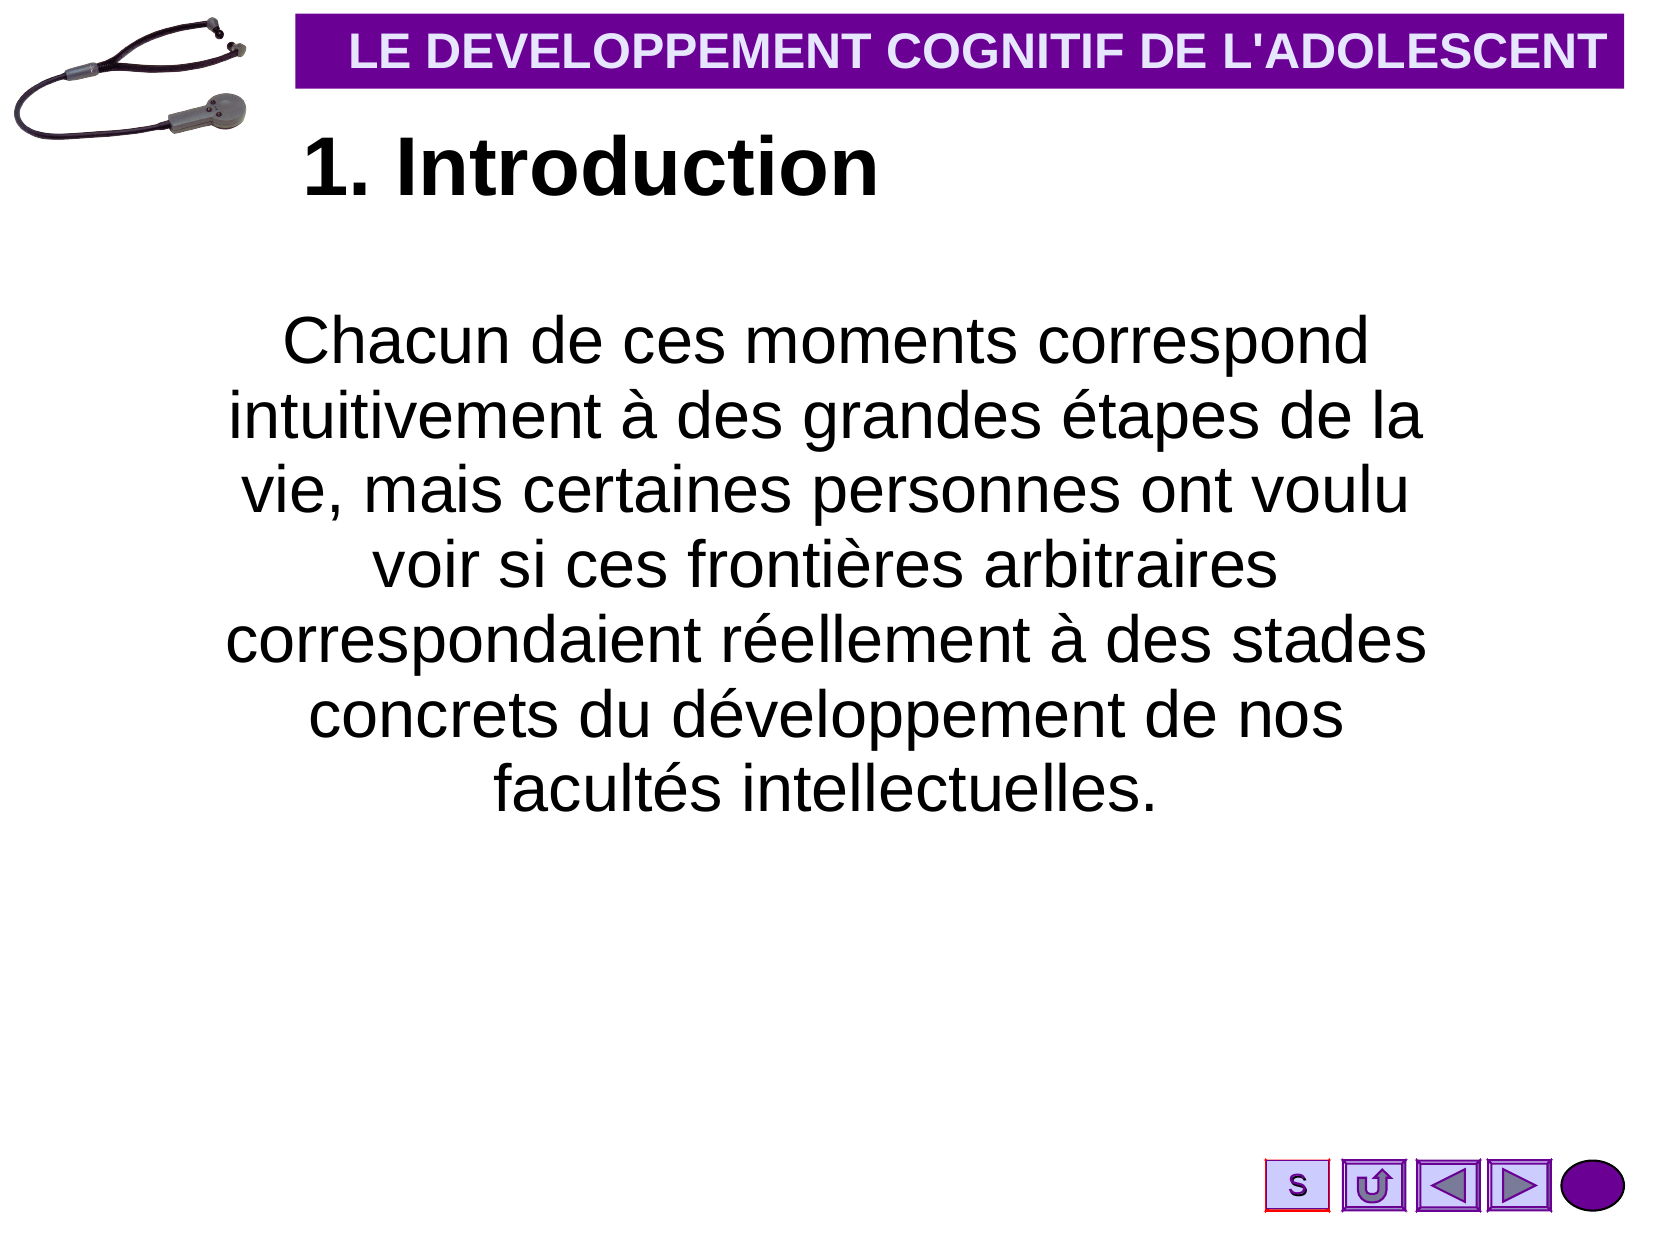

LE DEVELOPPEMENT COGNITIF DE L'ADOLESCENT
1. Introduction
# Chacun de ces moments correspond intuitivement à des grandes étapes de la vie, mais certaines personnes ont voulu voir si ces frontières arbitraires correspondaient réellement à des stades concrets du développement de nos facultés intellectuelles.